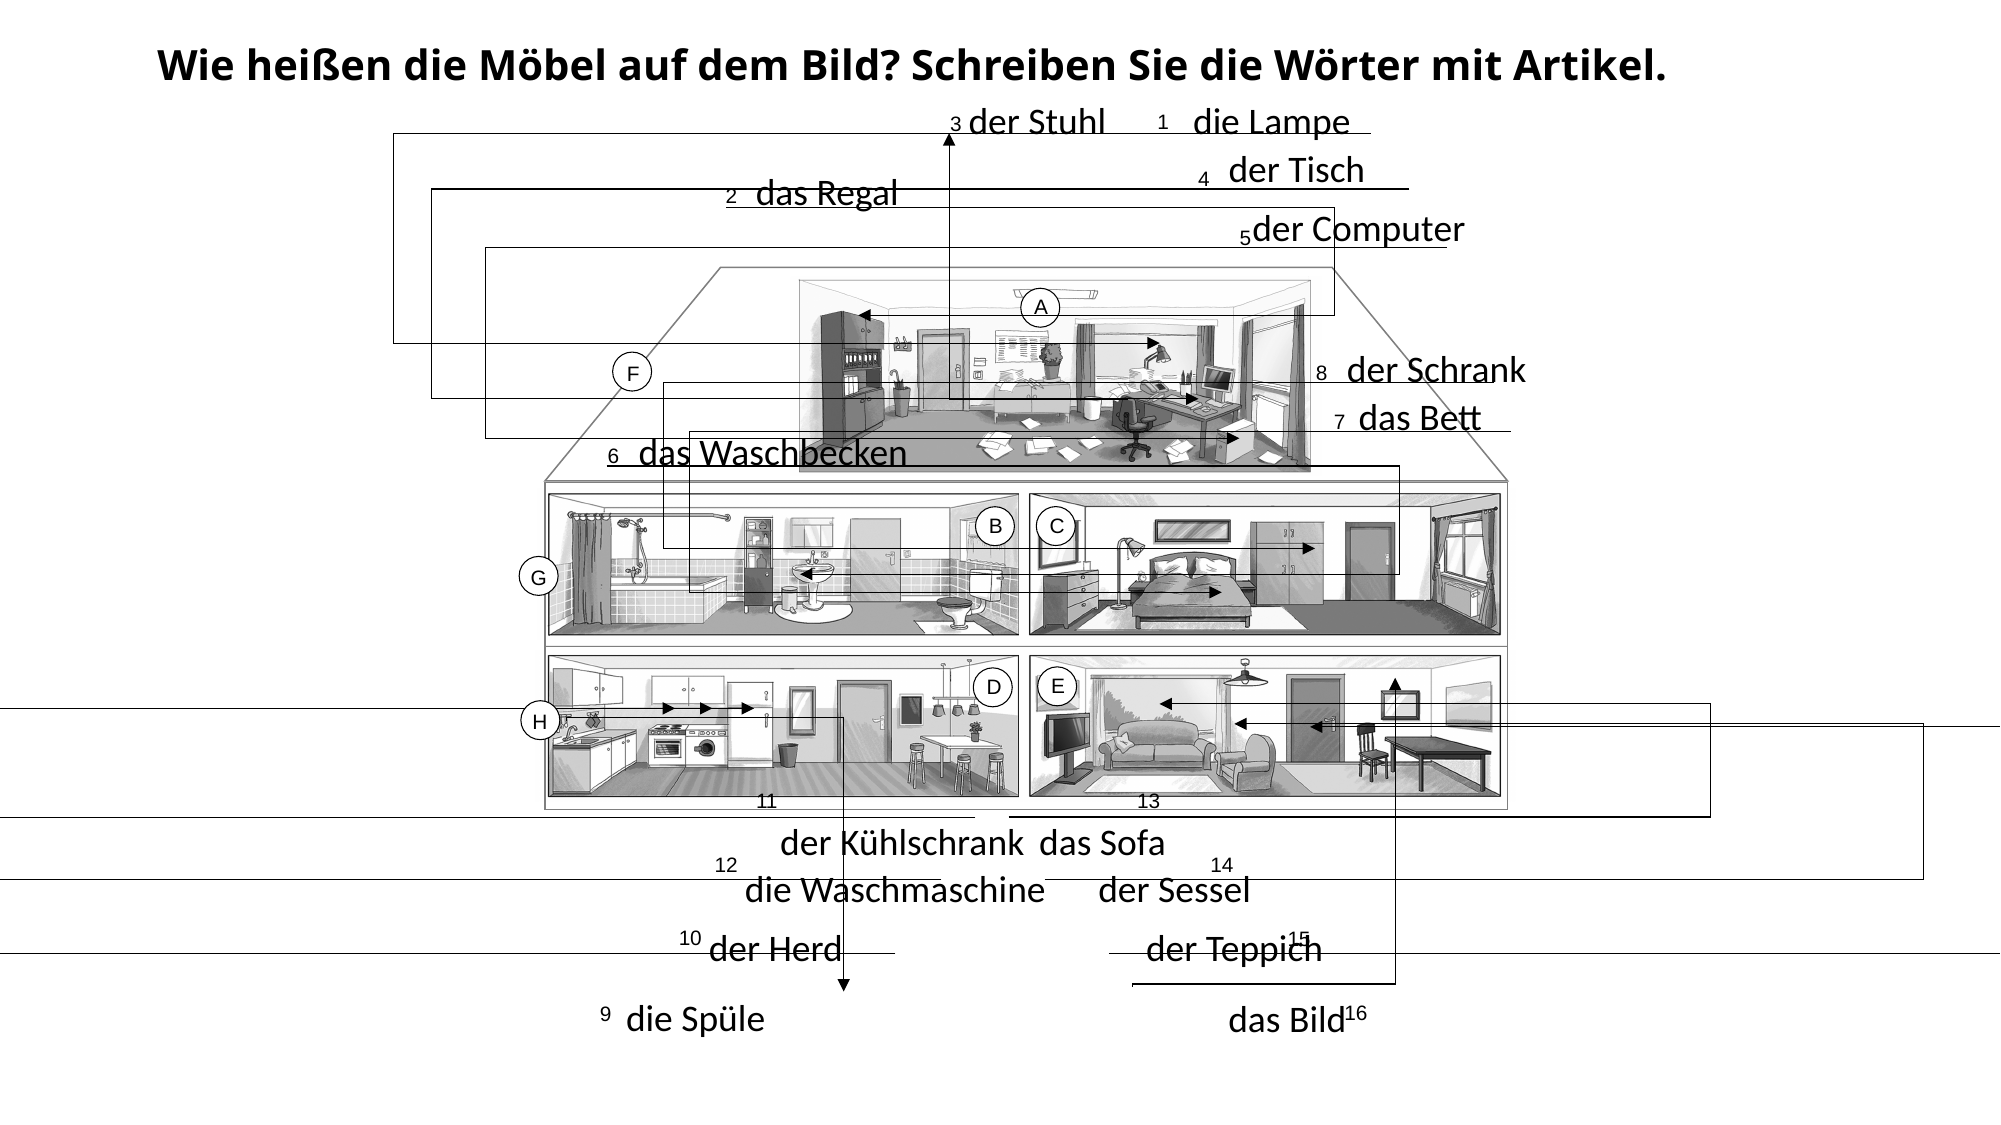

Wie heißen die Möbel auf dem Bild? Schreiben Sie die Wörter mit Artikel.
der Stuhl
die Lampe
1
3
4
2
5
8
7
6
A
F
C
B
G
E
D
H
11
13
14
12
10
15
16
9
der Tisch
das Regal
der Computer
der Schrank
das Bett
das Waschbecken
der Kühlschrank
das Sofa
die Waschmaschine
der Sessel
der Herd
der Teppich
die Spüle
das Bild